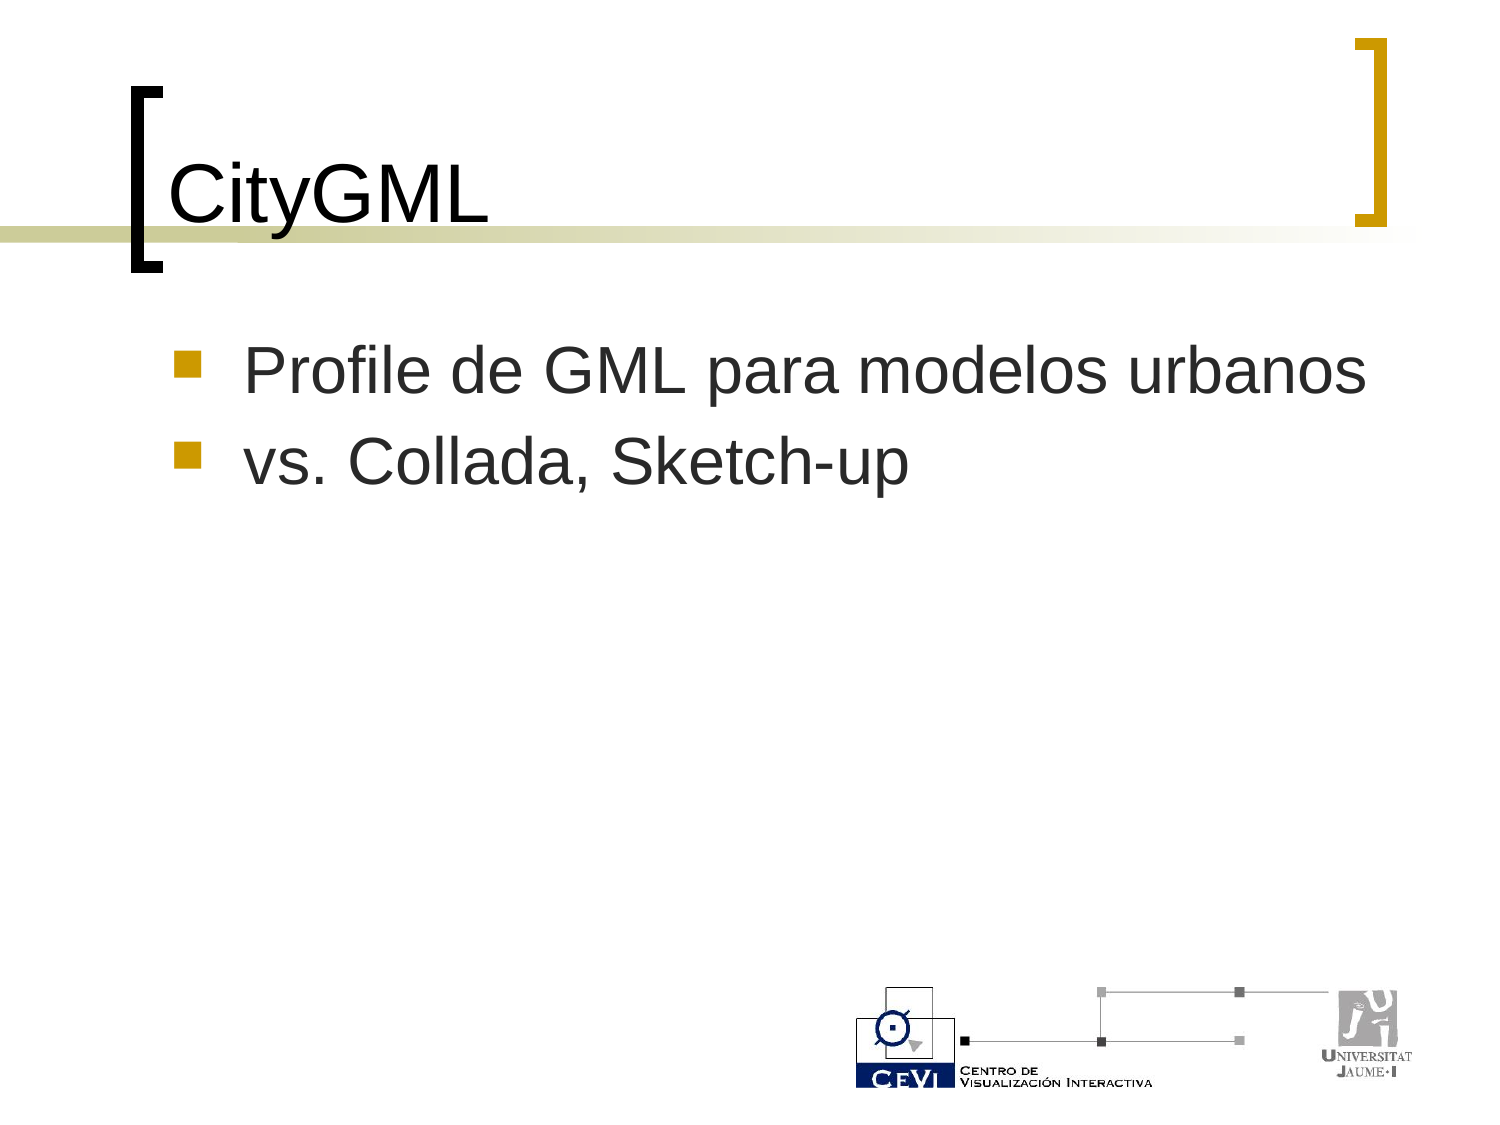

# CityGML
Profile de GML para modelos urbanos
vs. Collada, Sketch-up
8